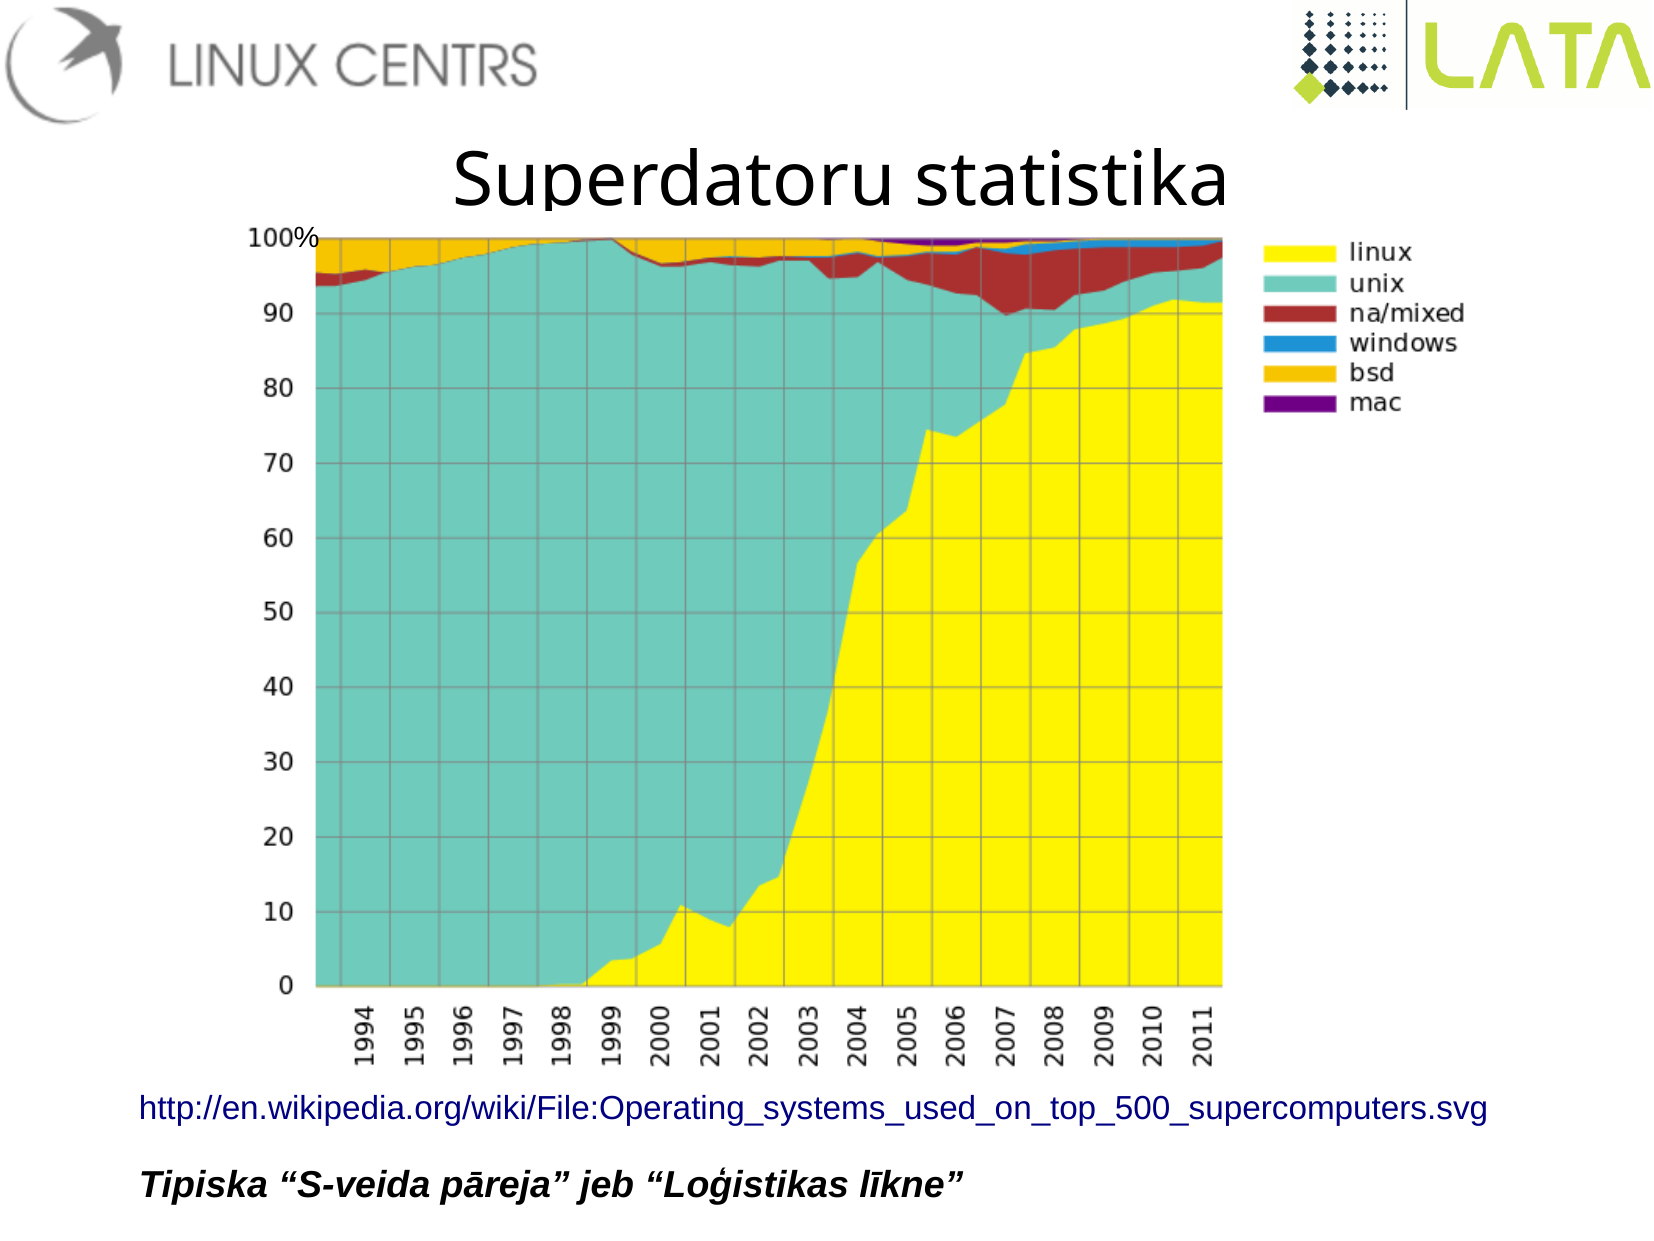

# Superdatoru statistika
%
http://en.wikipedia.org/wiki/File:Operating_systems_used_on_top_500_supercomputers.svg
Tipiska “S-veida pāreja” jeb “Loģistikas līkne”